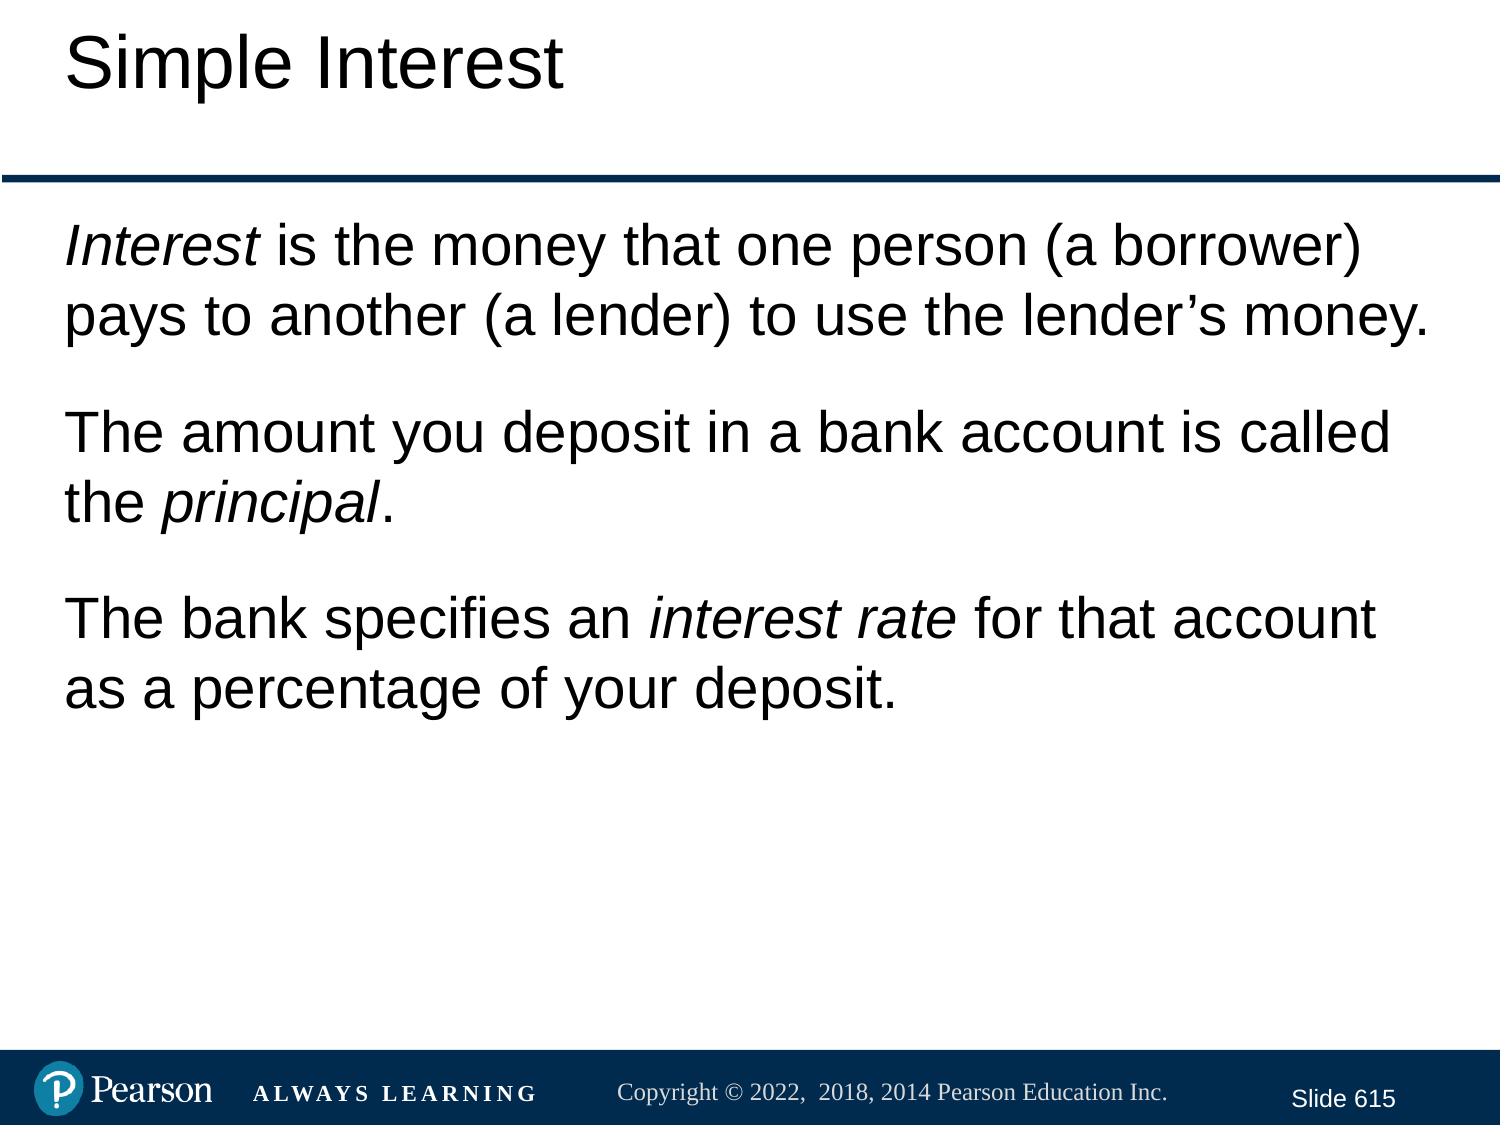

# Simple Interest
Interest is the money that one person (a borrower) pays to another (a lender) to use the lender’s money.
The amount you deposit in a bank account is called the principal.
The bank specifies an interest rate for that account as a percentage of your deposit.